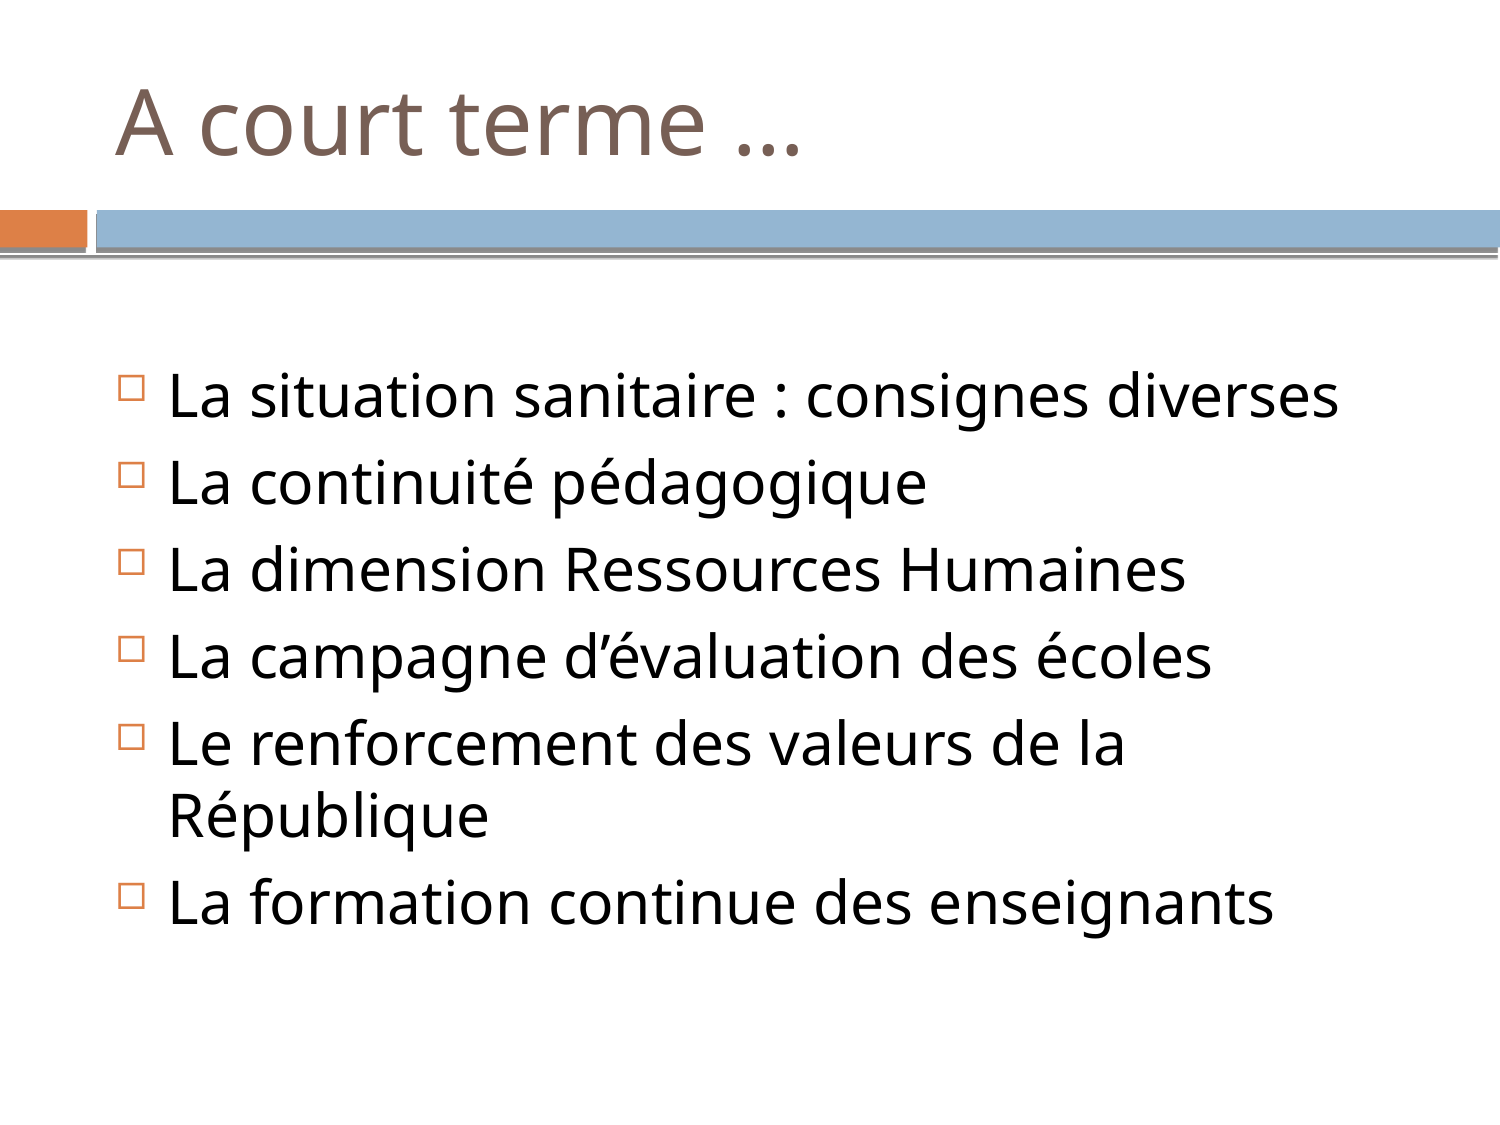

# A court terme …
La situation sanitaire : consignes diverses
La continuité pédagogique
La dimension Ressources Humaines
La campagne d’évaluation des écoles
Le renforcement des valeurs de la République
La formation continue des enseignants